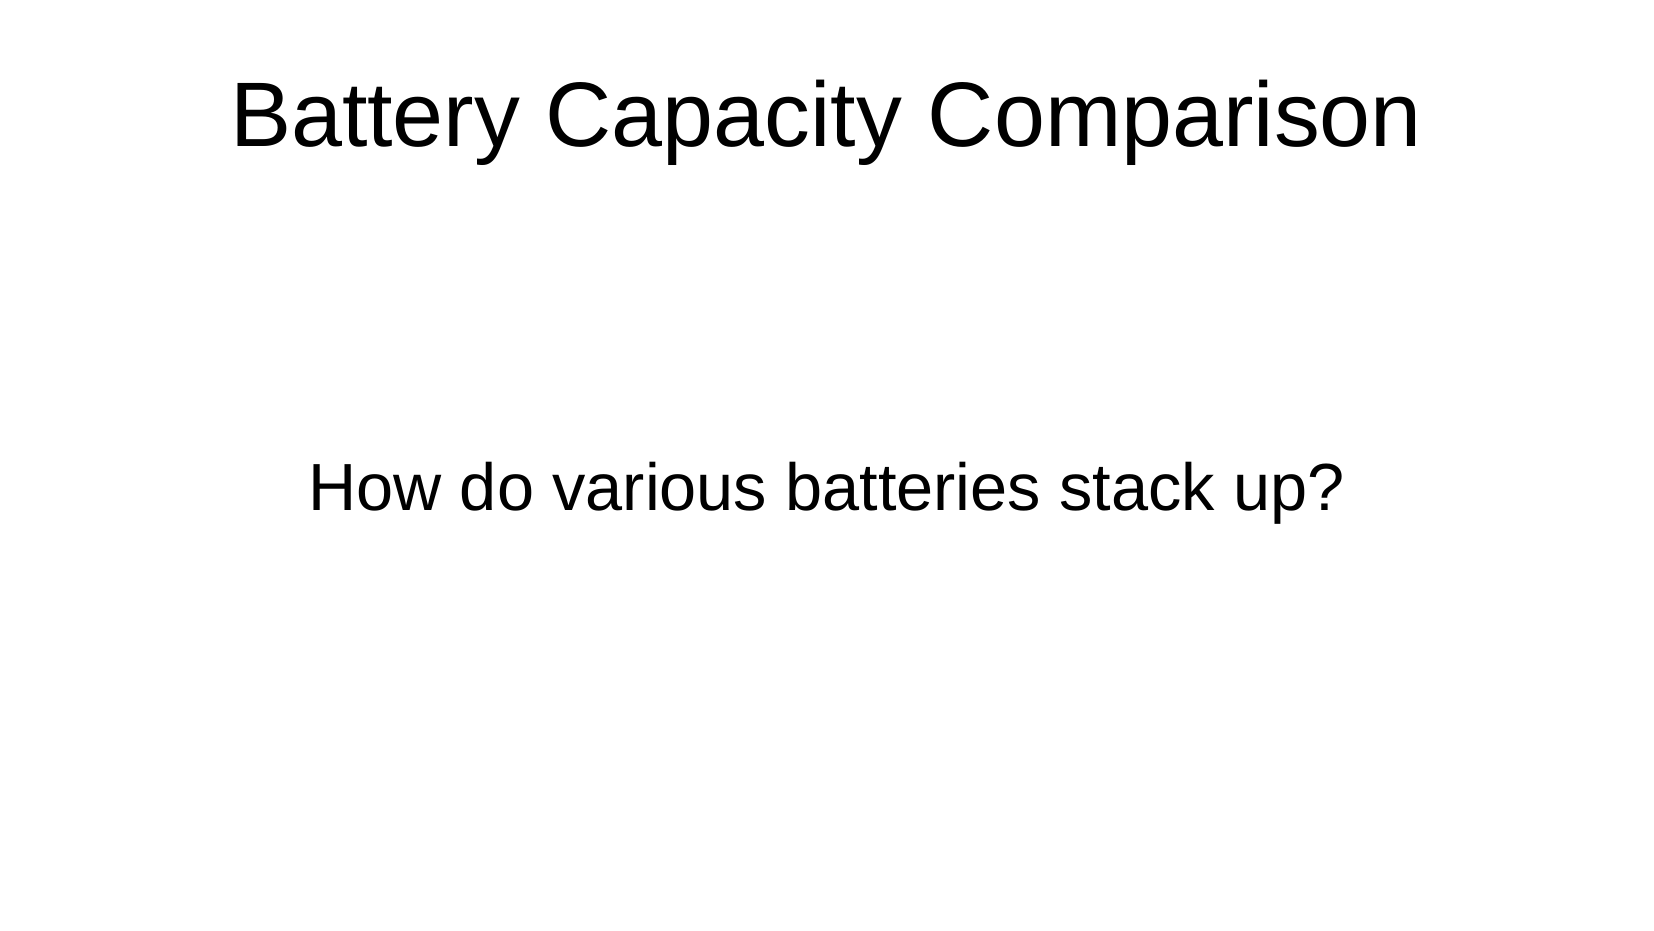

# Battery Capacity Comparison
How do various batteries stack up?